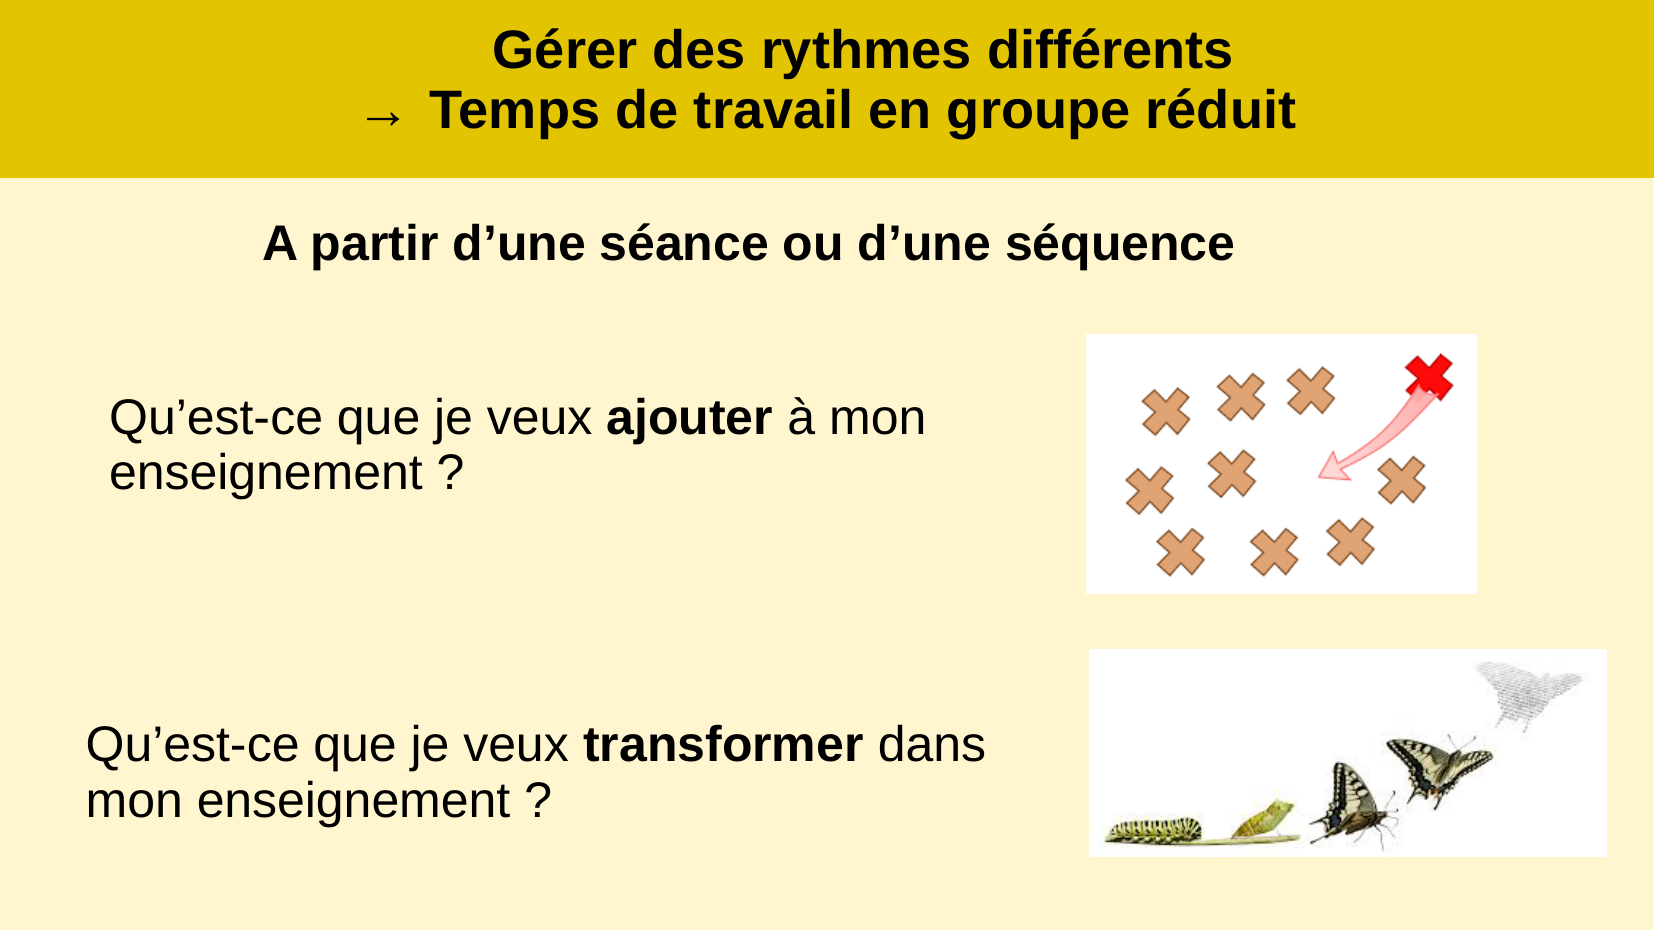

Gérer des rythmes différents
→ 	Temps de travail en groupe réduit
A partir d’une séance ou d’une séquence
Qu’est-ce que je veux ajouter à mon enseignement ?
Qu’est-ce que je veux transformer dans mon enseignement ?